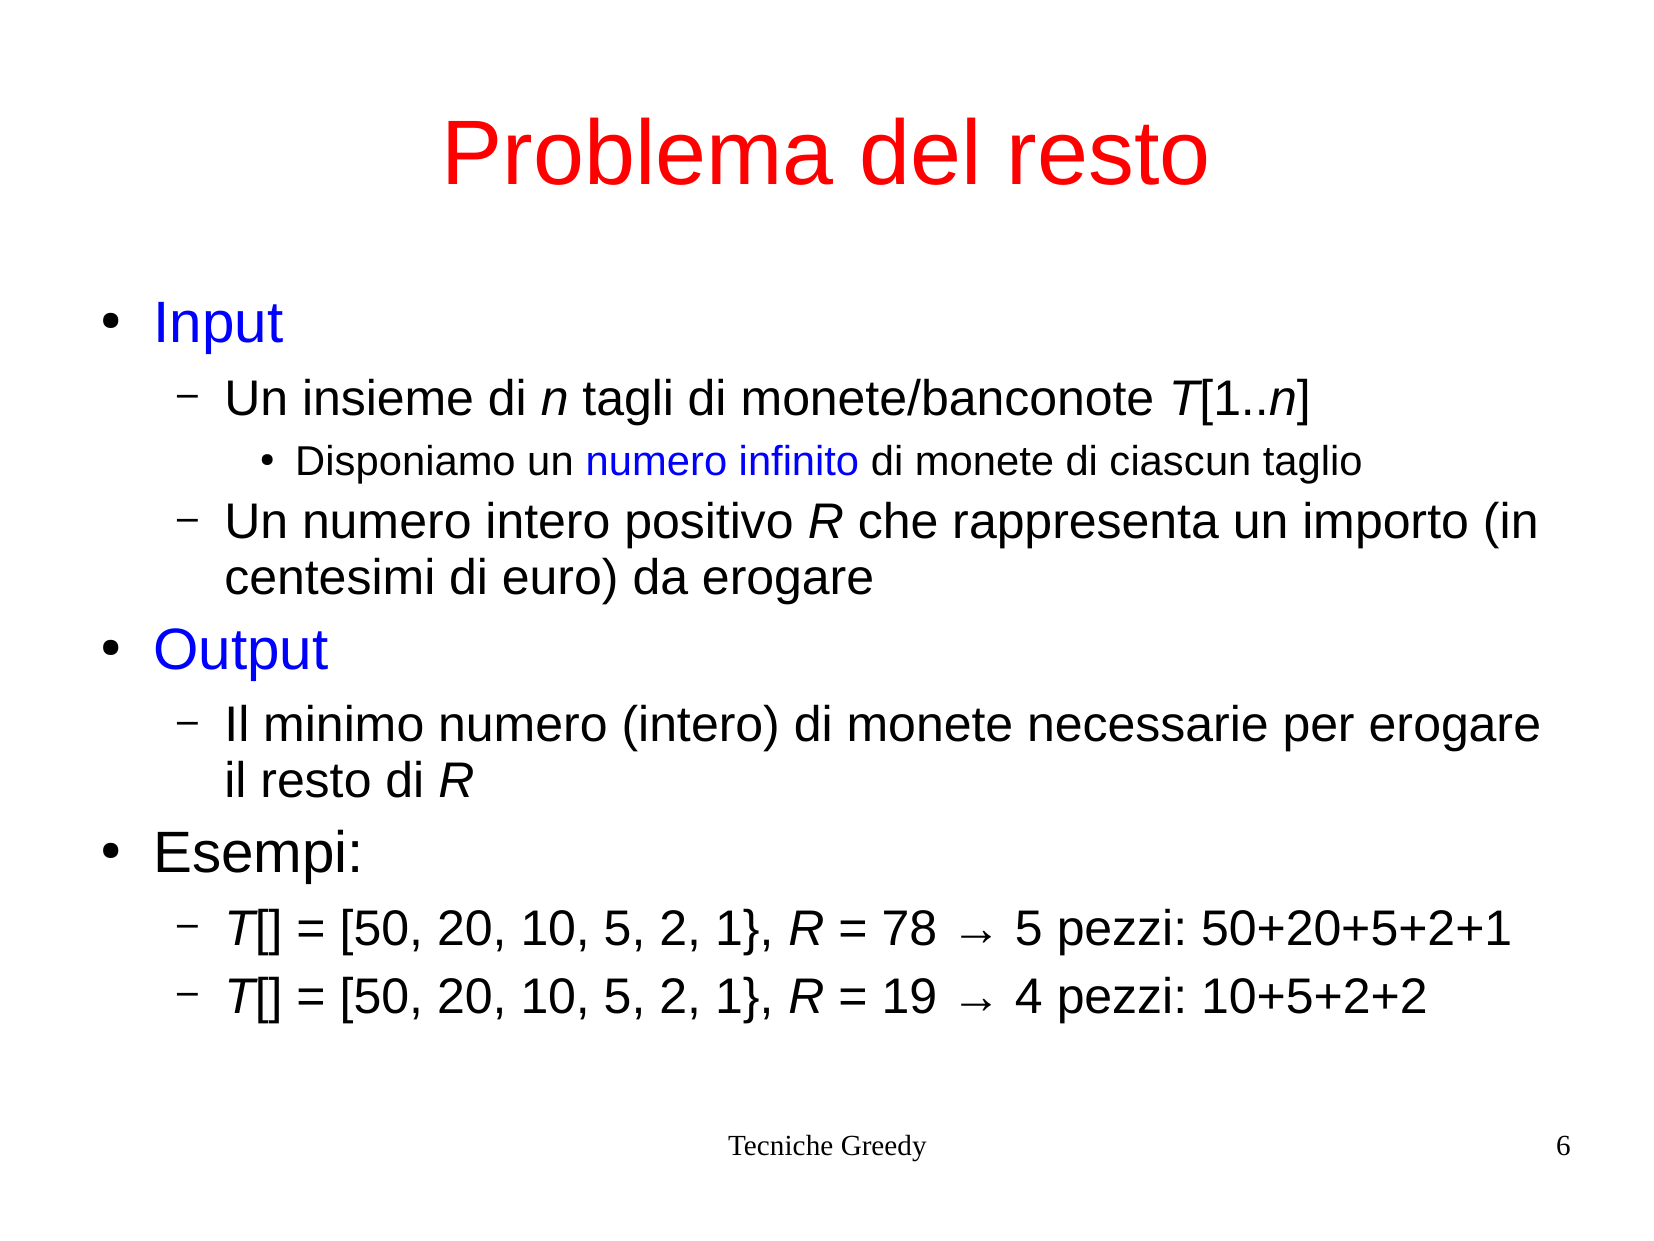

# Problema del resto
Input
Un insieme di n tagli di monete/banconote T[1..n]
Disponiamo un numero infinito di monete di ciascun taglio
Un numero intero positivo R che rappresenta un importo (in centesimi di euro) da erogare
Output
Il minimo numero (intero) di monete necessarie per erogare il resto di R
Esempi:
T[] = [50, 20, 10, 5, 2, 1}, R = 78 → 5 pezzi: 50+20+5+2+1
T[] = [50, 20, 10, 5, 2, 1}, R = 19 → 4 pezzi: 10+5+2+2
Tecniche Greedy
6
Problema che si riscontra
nelle macchine di vendita:
 	Si vuole limitare il n.
	di pezzi restituiti
 	Si vuole bilanciare il
	consumo di pezzi